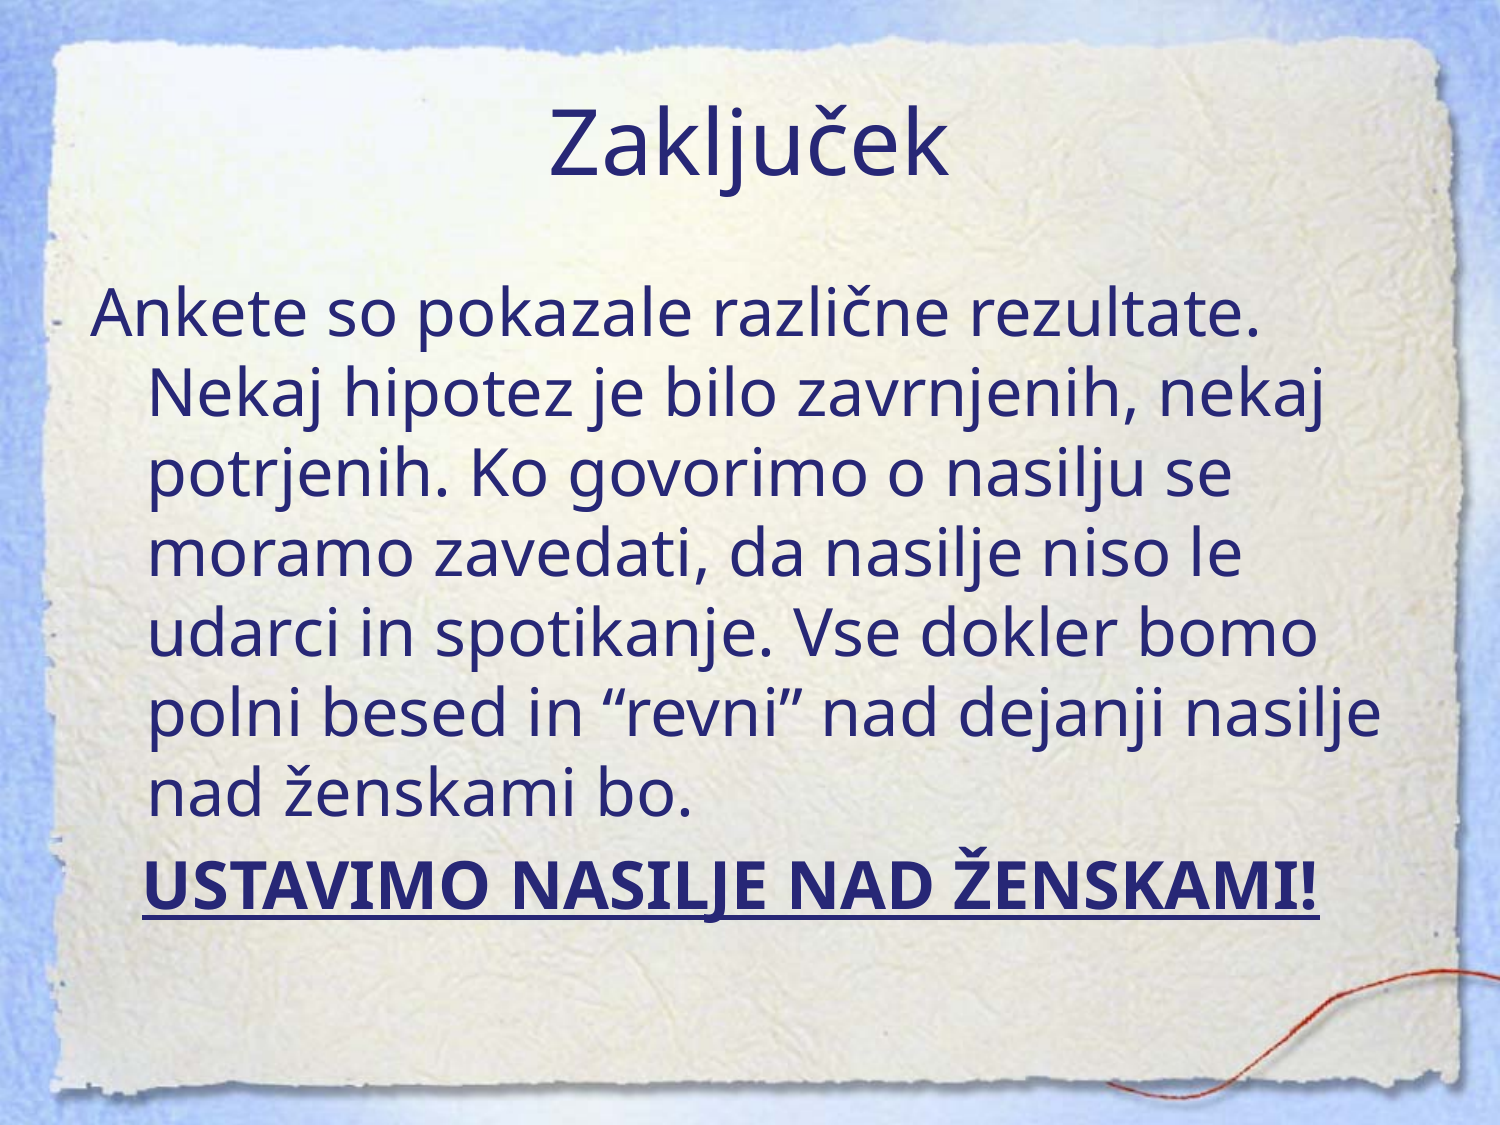

# Zaključek
Ankete so pokazale različne rezultate. Nekaj hipotez je bilo zavrnjenih, nekaj potrjenih. Ko govorimo o nasilju se moramo zavedati, da nasilje niso le udarci in spotikanje. Vse dokler bomo polni besed in “revni” nad dejanji nasilje nad ženskami bo.
 USTAVIMO NASILJE NAD ŽENSKAMI!